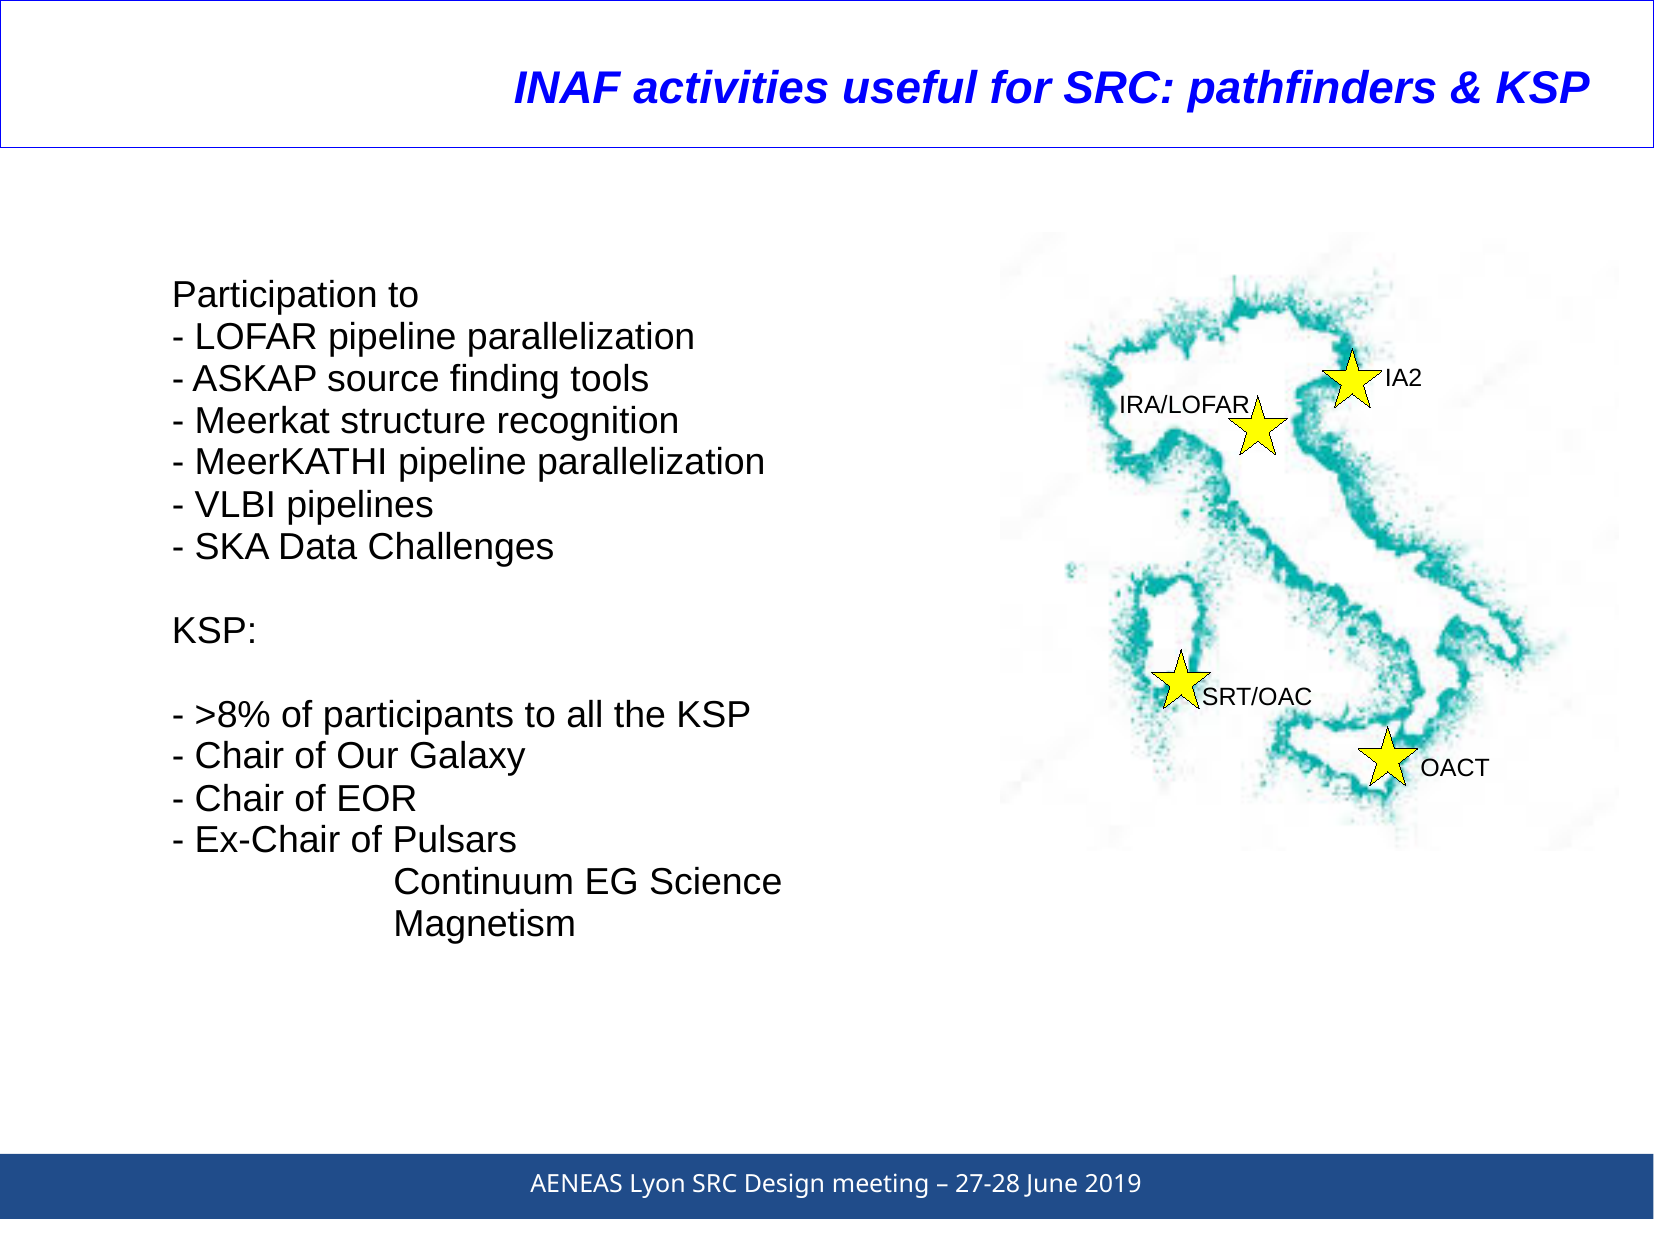

INAF activities useful for SRC: pathfinders & KSP
Participation to
- LOFAR pipeline parallelization
- ASKAP source finding tools
- Meerkat structure recognition
- MeerKATHI pipeline parallelization
- VLBI pipelines
- SKA Data Challenges
KSP:
- >8% of participants to all the KSP
- Chair of Our Galaxy
- Chair of EOR
- Ex-Chair of Pulsars
			Continuum EG Science
			Magnetism
IA2
IRA/LOFAR
#
SRT/OAC
OACT
AENEAS Lyon SRC Design meeting – 27-28 June 2019